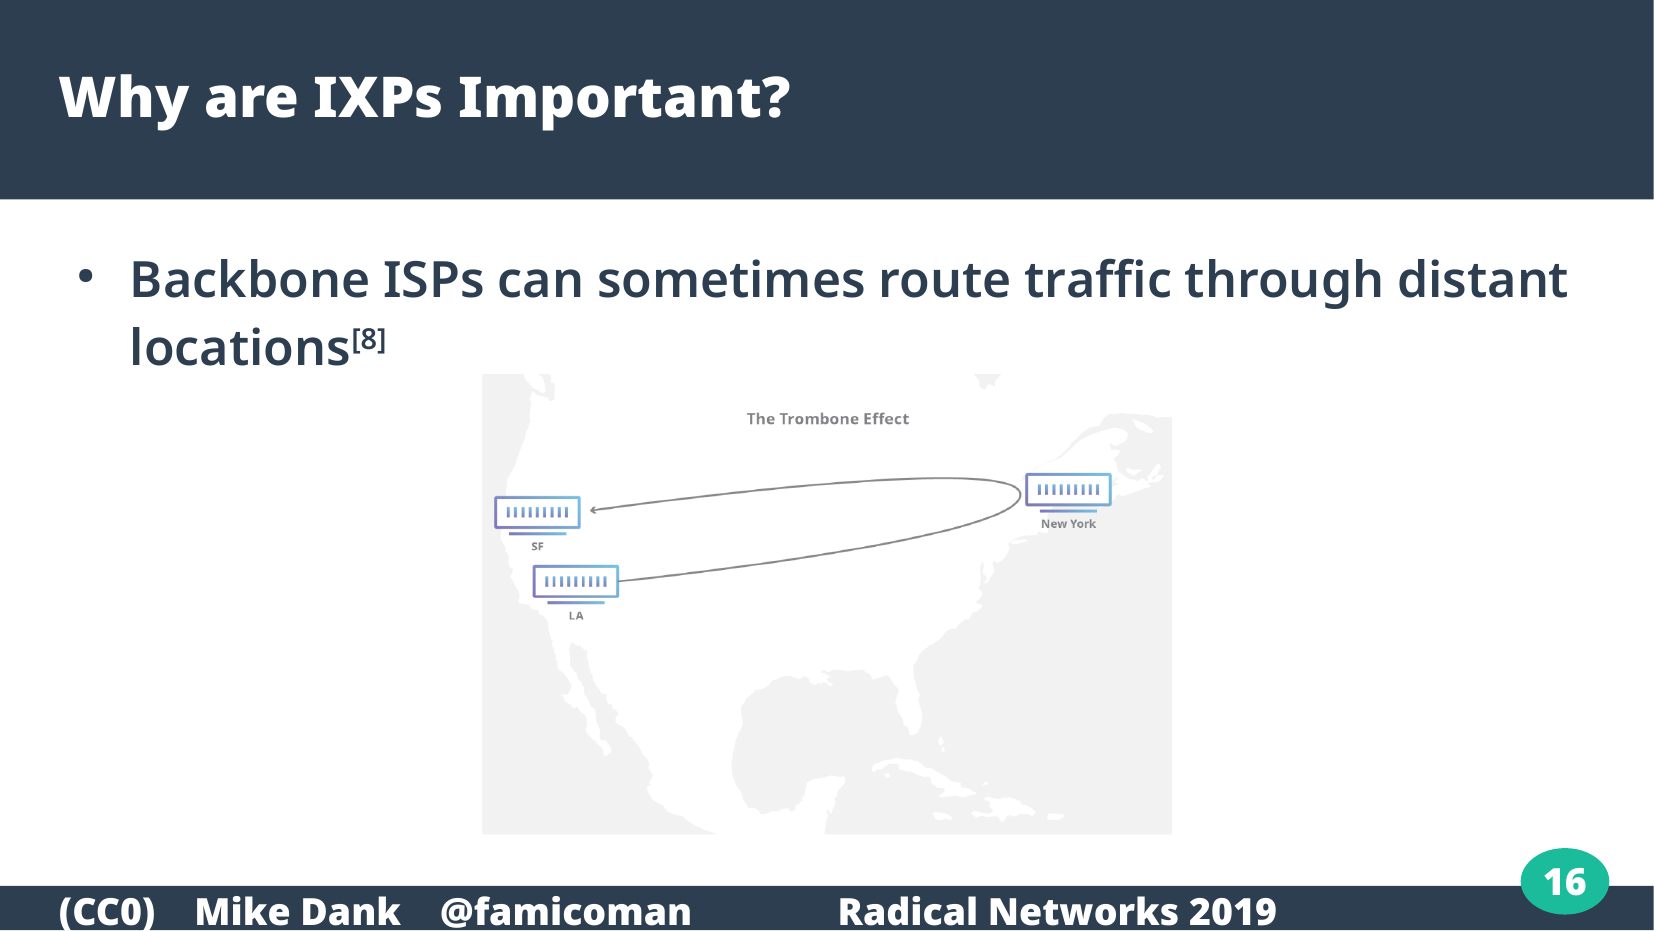

# Why are IXPs Important?
Backbone ISPs can sometimes route traffic through distant locations[8]
16
(CC0) Mike Dank @famicoman
Radical Networks 2019